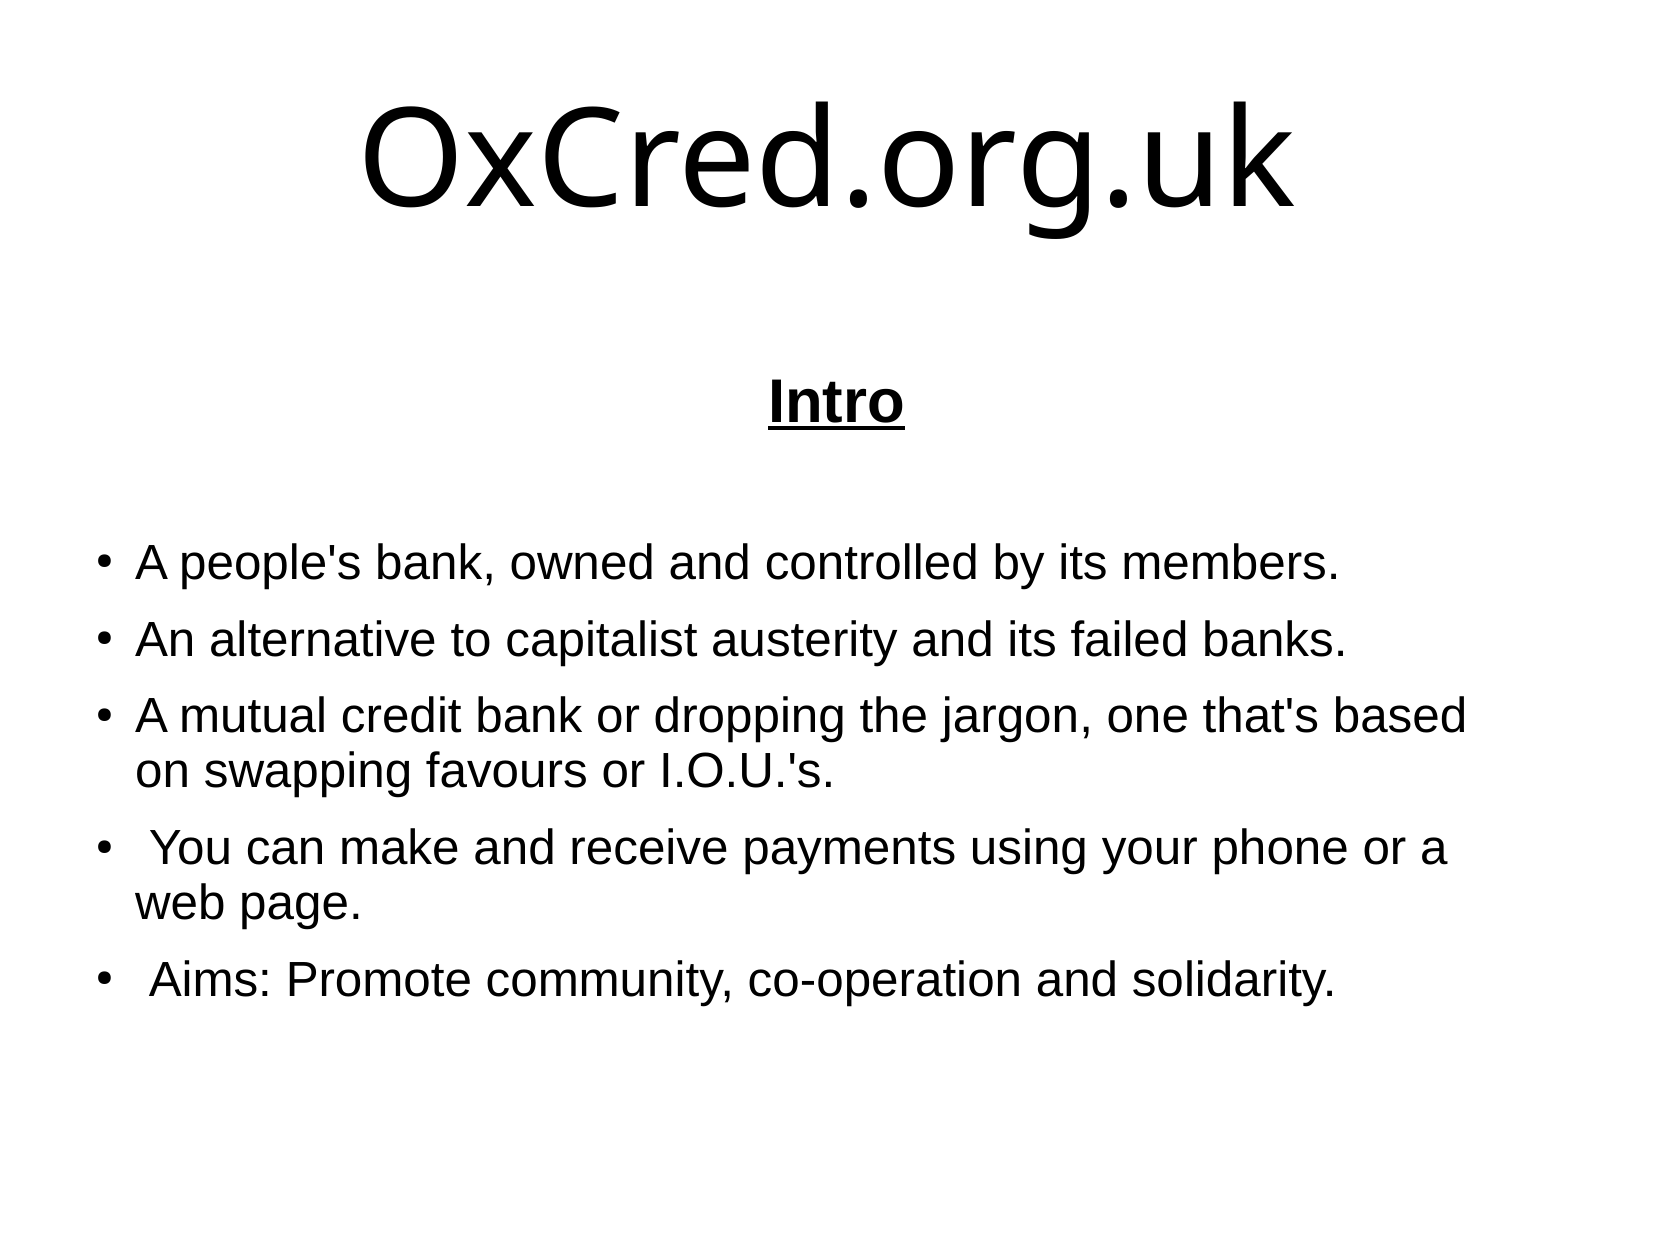

# OxCred.org.uk
Intro
A people's bank, owned and controlled by its members.
An alternative to capitalist austerity and its failed banks.
A mutual credit bank or dropping the jargon, one that's based on swapping favours or I.O.U.'s.
 You can make and receive payments using your phone or a web page.
 Aims: Promote community, co-operation and solidarity.